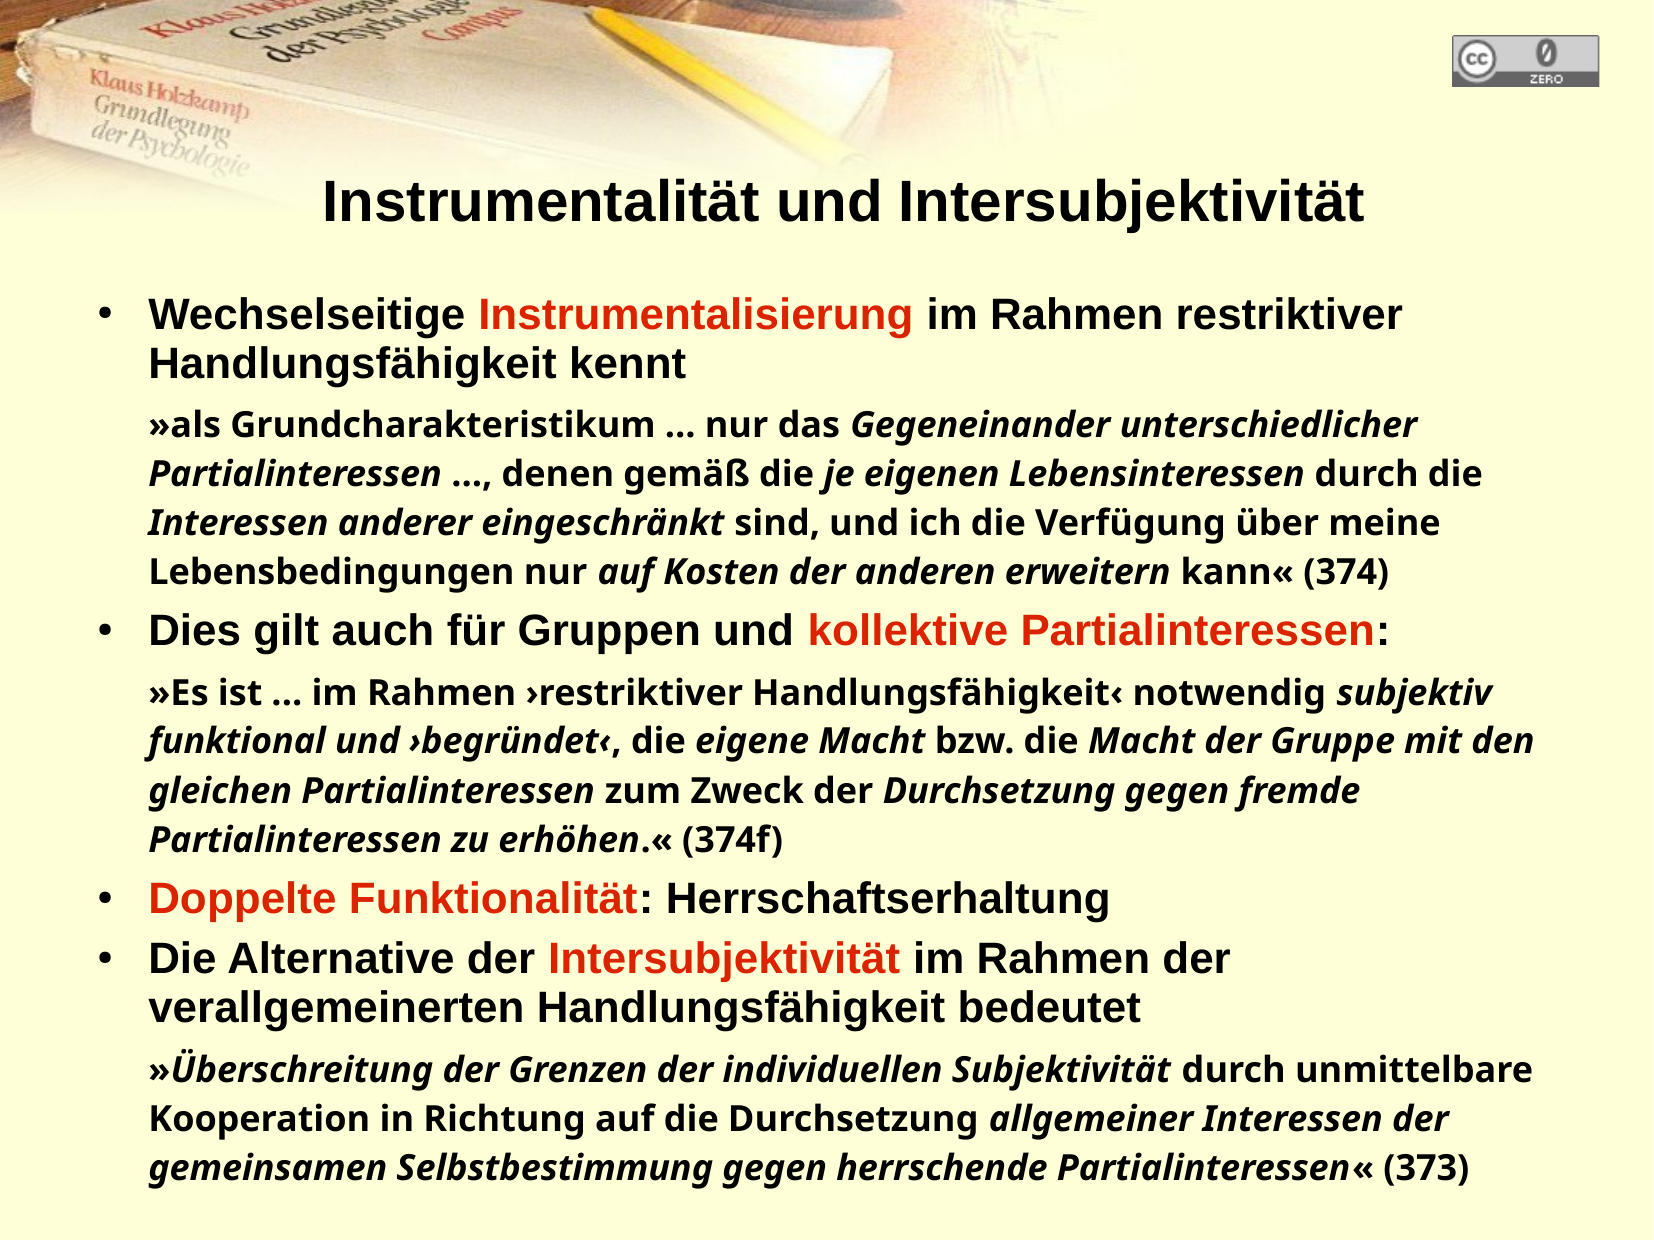

# Instrumentalität und Intersubjektivität
Wechselseitige Instrumentalisierung im Rahmen restriktiver Handlungsfähigkeit kennt
»als Grundcharakteristikum … nur das Gegeneinander unterschiedlicher Partialinteressen …, denen gemäß die je eigenen Lebensinteressen durch die Interessen anderer eingeschränkt sind, und ich die Verfügung über meine Lebensbedingungen nur auf Kosten der anderen erweitern kann« (374)
Dies gilt auch für Gruppen und kollektive Partialinteressen:
»Es ist ... im Rahmen ›restriktiver Handlungsfähigkeit‹ notwendig subjektiv funktional und ›begründet‹, die eigene Macht bzw. die Macht der Gruppe mit den gleichen Partialinteressen zum Zweck der Durchsetzung gegen fremde Partialinteressen zu erhöhen.« (374f)
Doppelte Funktionalität: Herrschaftserhaltung
Die Alternative der Intersubjektivität im Rahmen der verallgemeinerten Handlungsfähigkeit bedeutet
»Überschreitung der Grenzen der individuellen Subjektivität durch unmittelbare Kooperation in Richtung auf die Durchsetzung allgemeiner Interessen der gemeinsamen Selbstbestimmung gegen herrschende Partialinteressen« (373)